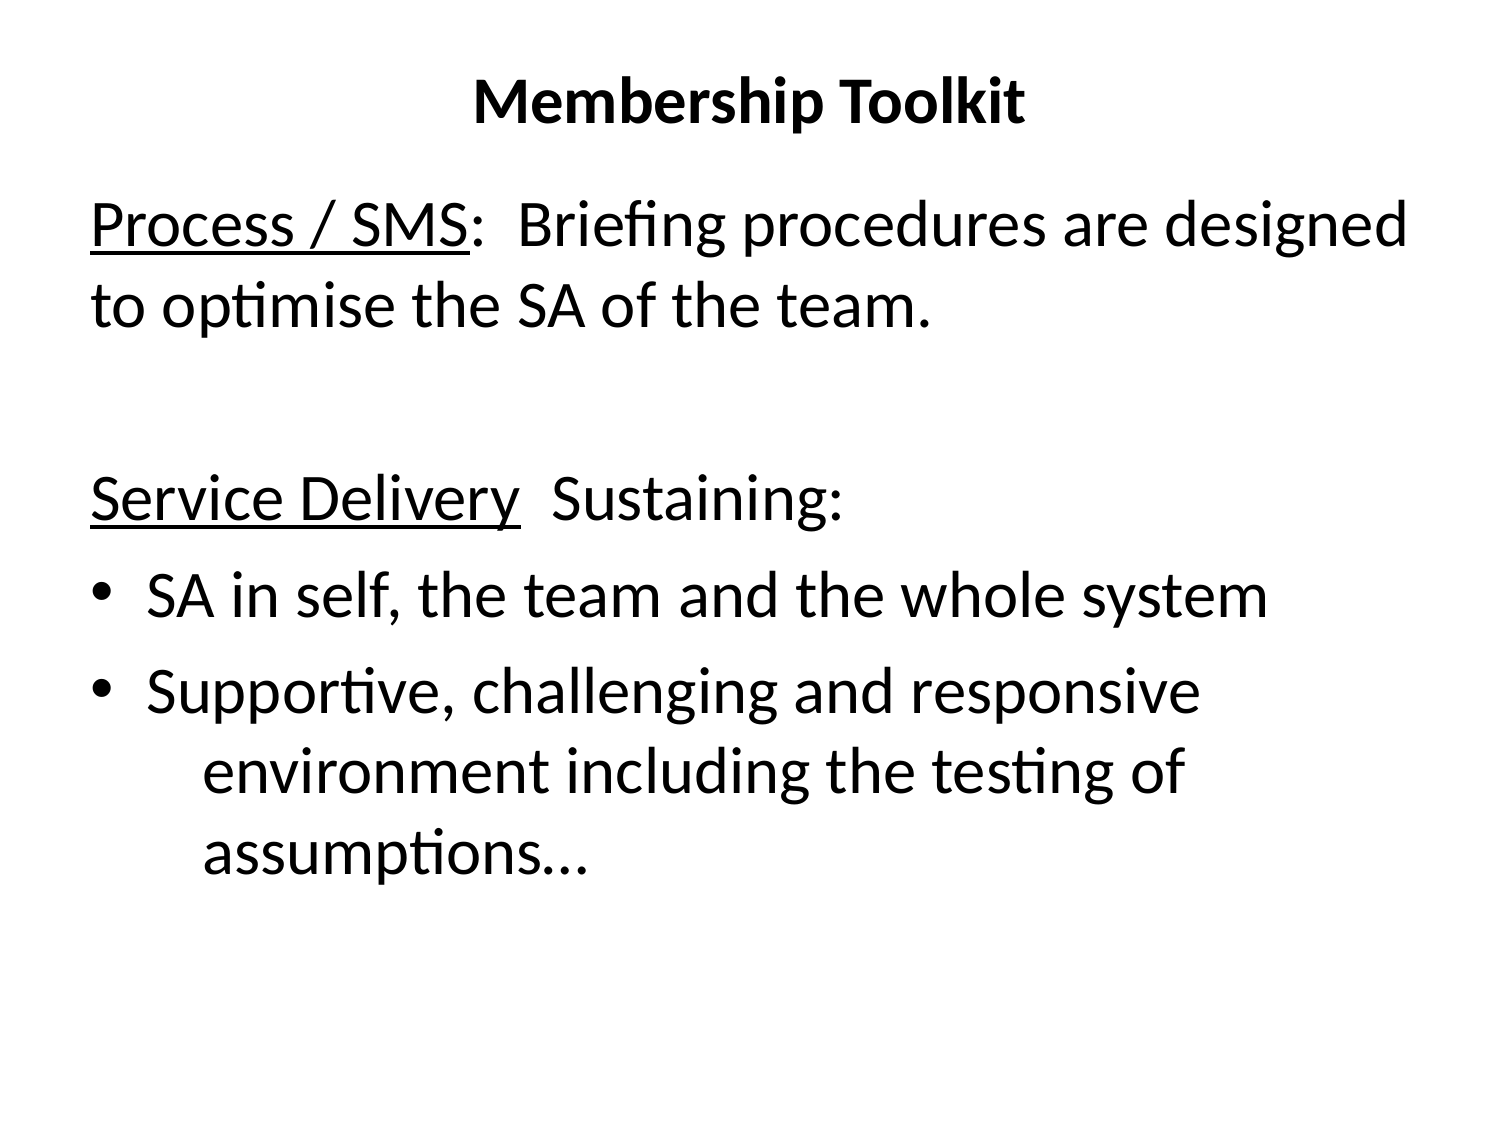

# Membership Toolkit
Process / SMS: Briefing procedures are designed to optimise the SA of the team.
Service Delivery Sustaining:
SA in self, the team and the whole system
Supportive, challenging and responsive environment including the testing of assumptions…